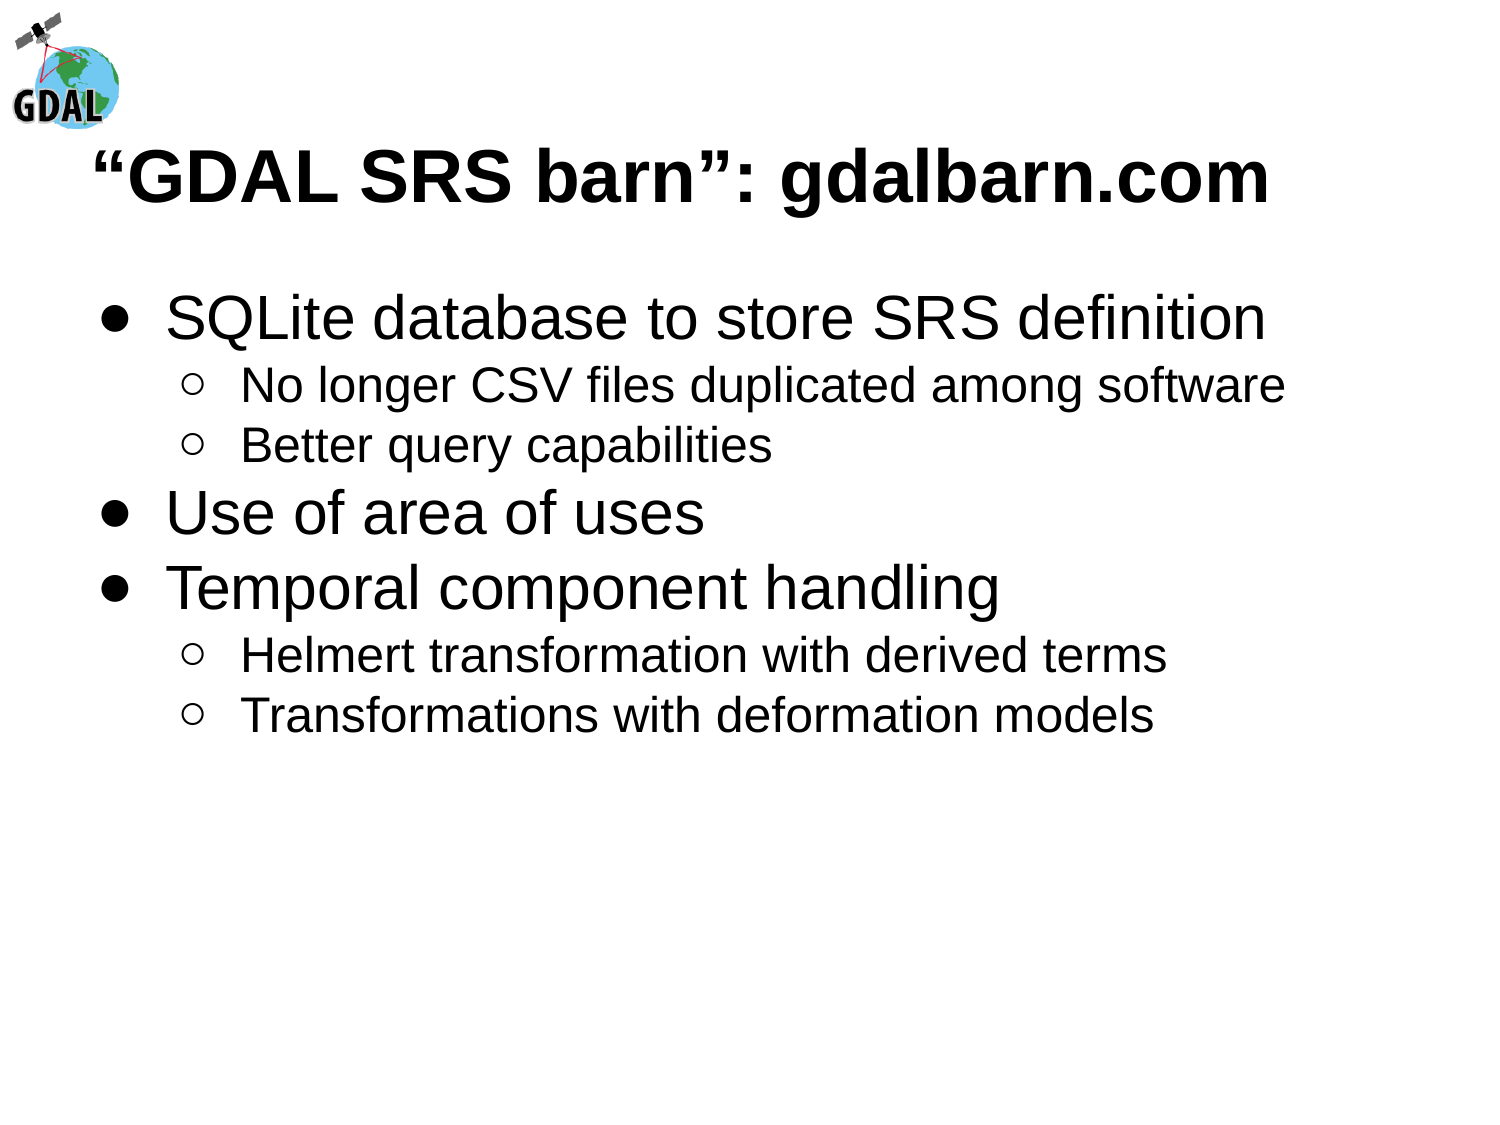

# “GDAL SRS barn”: gdalbarn.com
SQLite database to store SRS definition
No longer CSV files duplicated among software
Better query capabilities
Use of area of uses
Temporal component handling
Helmert transformation with derived terms
Transformations with deformation models